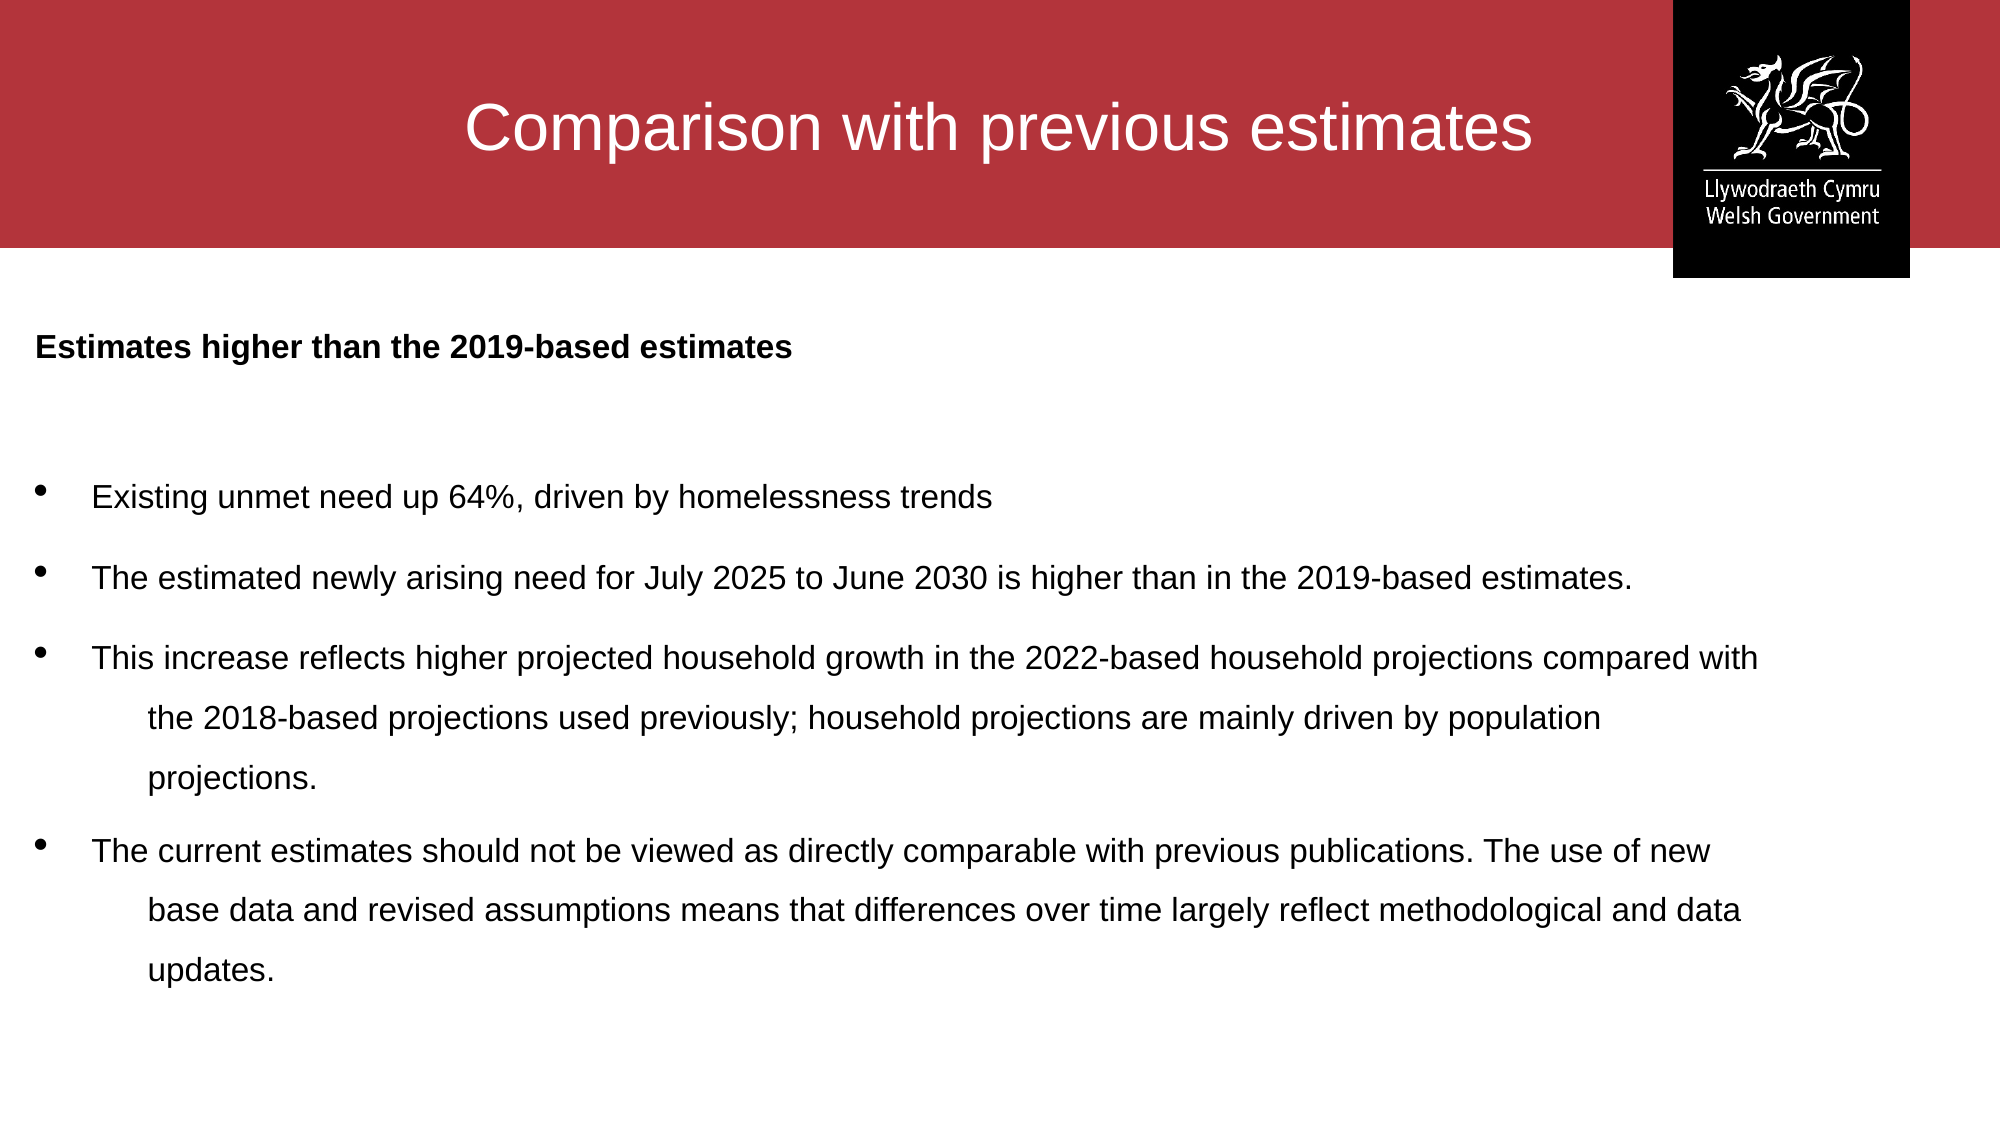

# Comparison with previous estimates
Estimates higher than the 2019-based estimates
Existing unmet need up 64%, driven by homelessness trends
The estimated newly arising need for July 2025 to June 2030 is higher than in the 2019‑based estimates.
This increase reflects higher projected household growth in the 2022‑based household projections compared with the 2018‑based projections used previously; household projections are mainly driven by population projections.
The current estimates should not be viewed as directly comparable with previous publications. The use of new base data and revised assumptions means that differences over time largely reflect methodological and data updates.